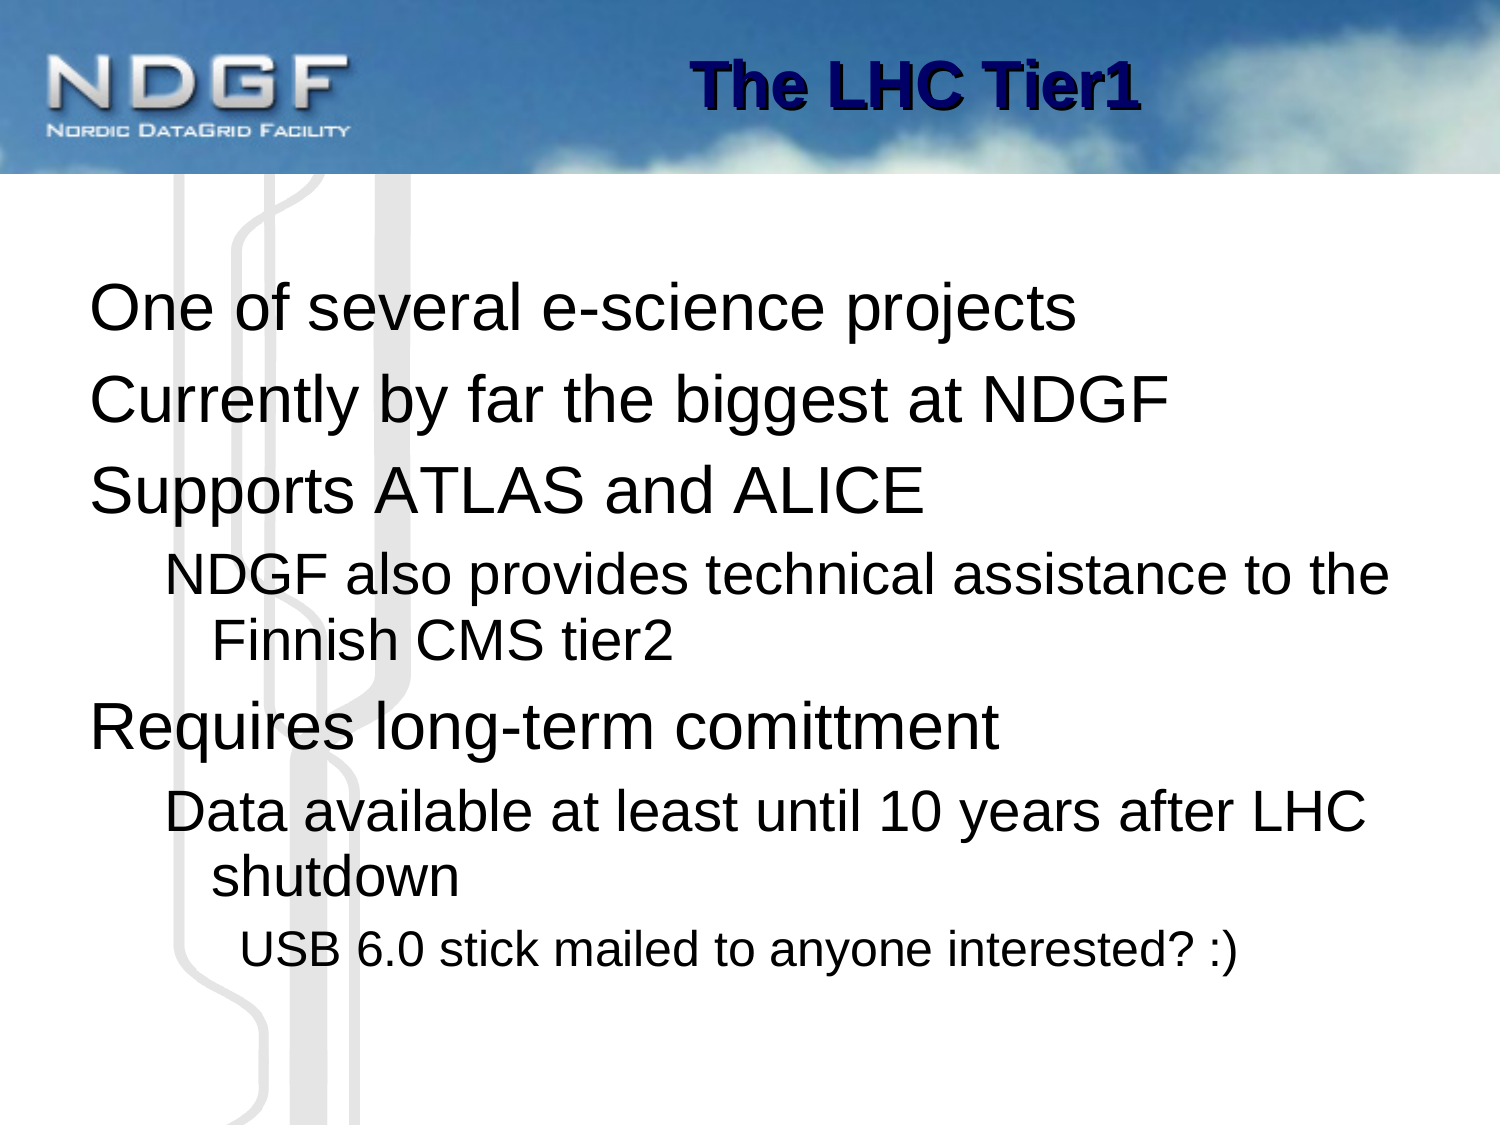

# The LHC Tier1
One of several e-science projects
Currently by far the biggest at NDGF
Supports ATLAS and ALICE
NDGF also provides technical assistance to the Finnish CMS tier2
Requires long-term comittment
Data available at least until 10 years after LHC shutdown
USB 6.0 stick mailed to anyone interested? :)